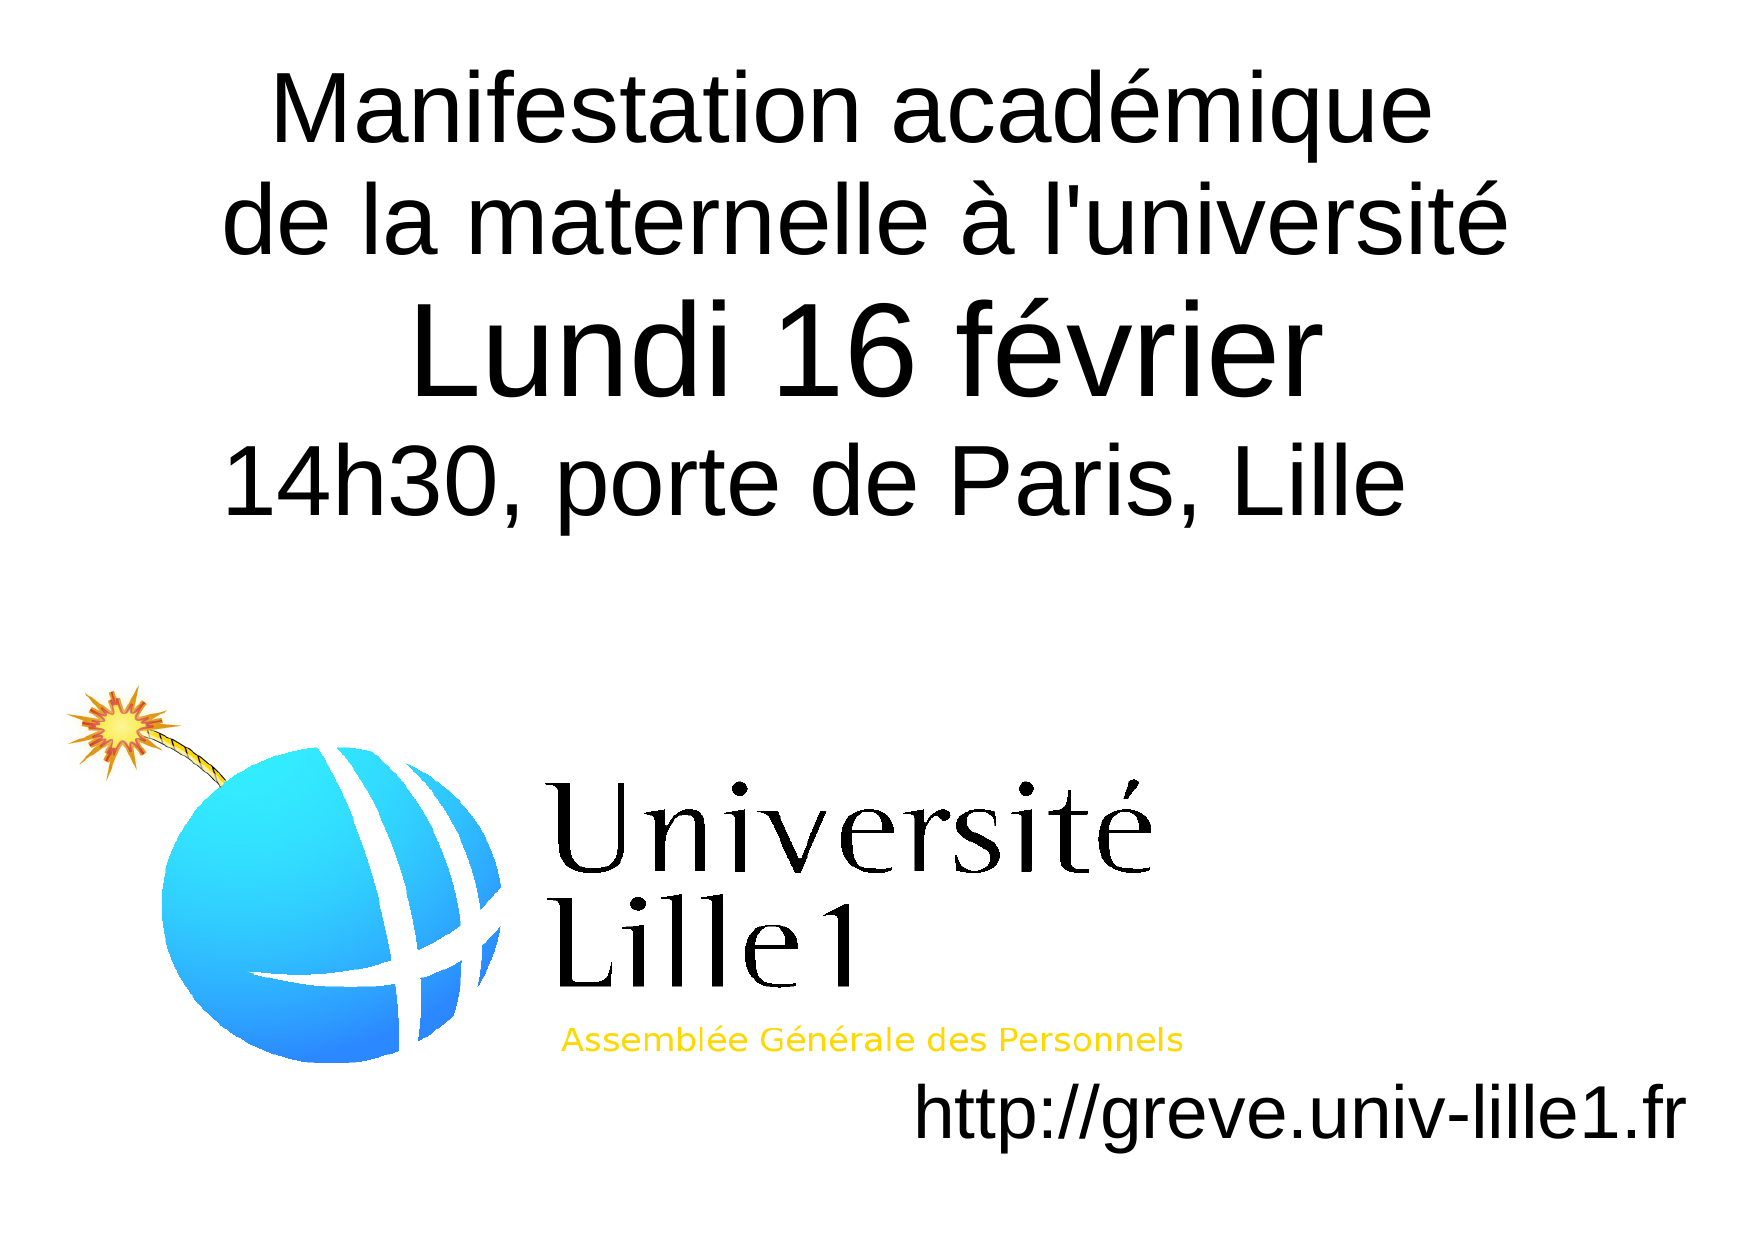

Manifestation académique
de la maternelle à l'université
Lundi 16 février
14h30, porte de Paris, Lille
http://greve.univ-lille1.fr